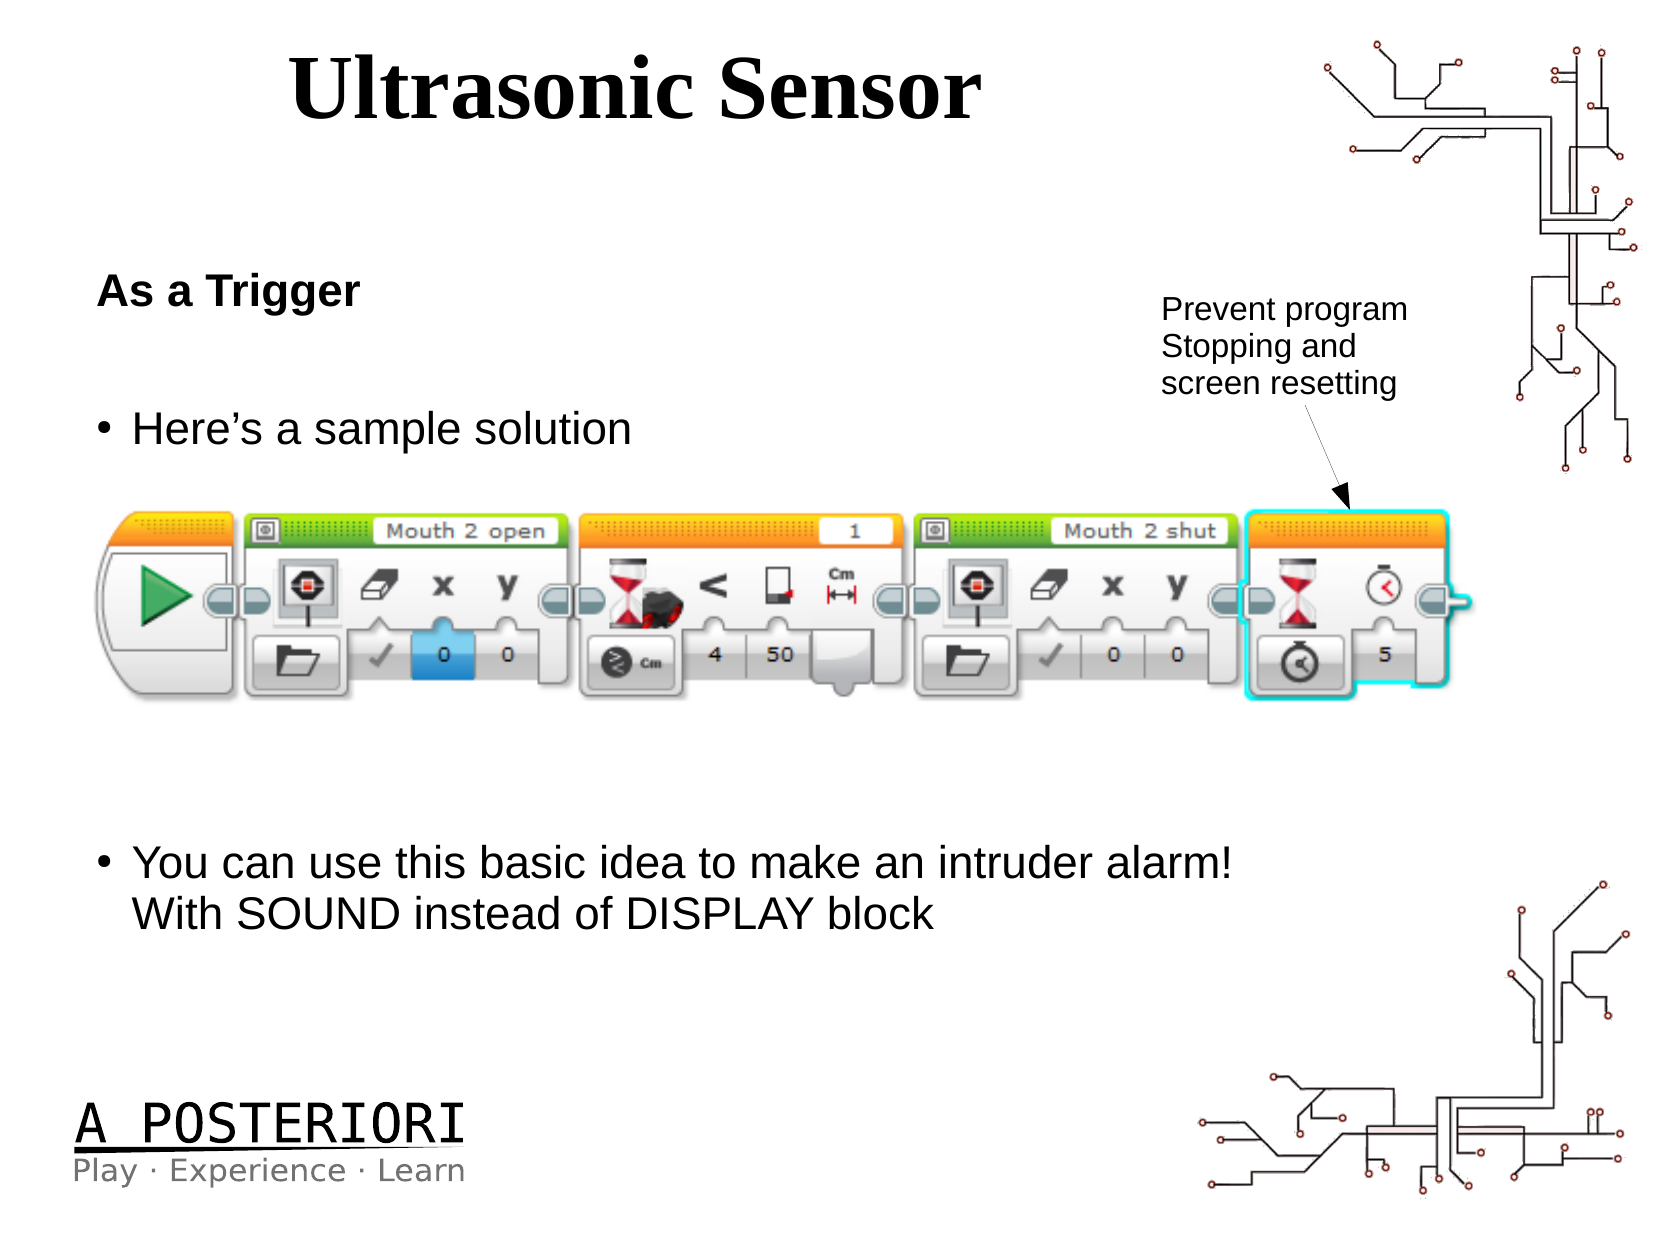

# Ultrasonic Sensor
As a Trigger
Here’s a sample solution
You can use this basic idea to make an intruder alarm!
With SOUND instead of DISPLAY block
Prevent program
Stopping and screen resetting